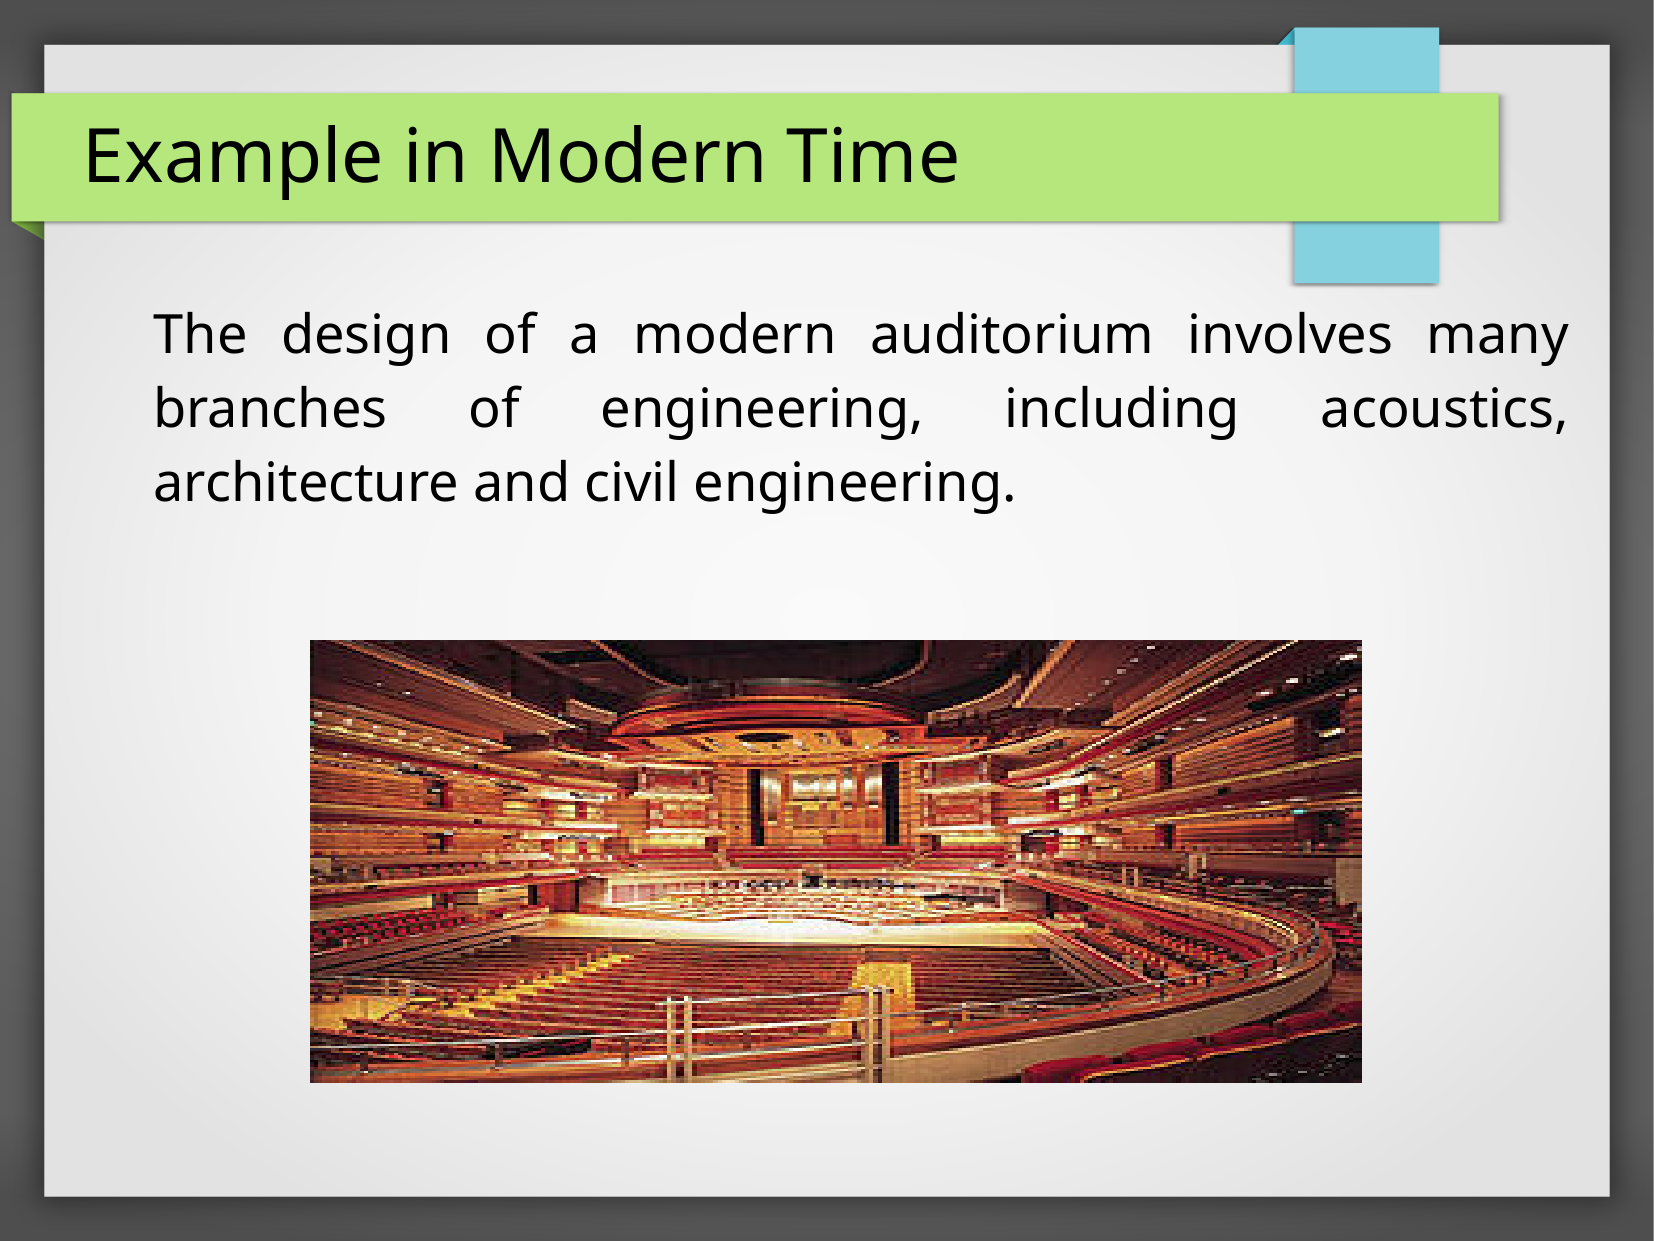

# Example in Modern Time
The design of a modern auditorium involves many branches of engineering, including acoustics, architecture and civil engineering.